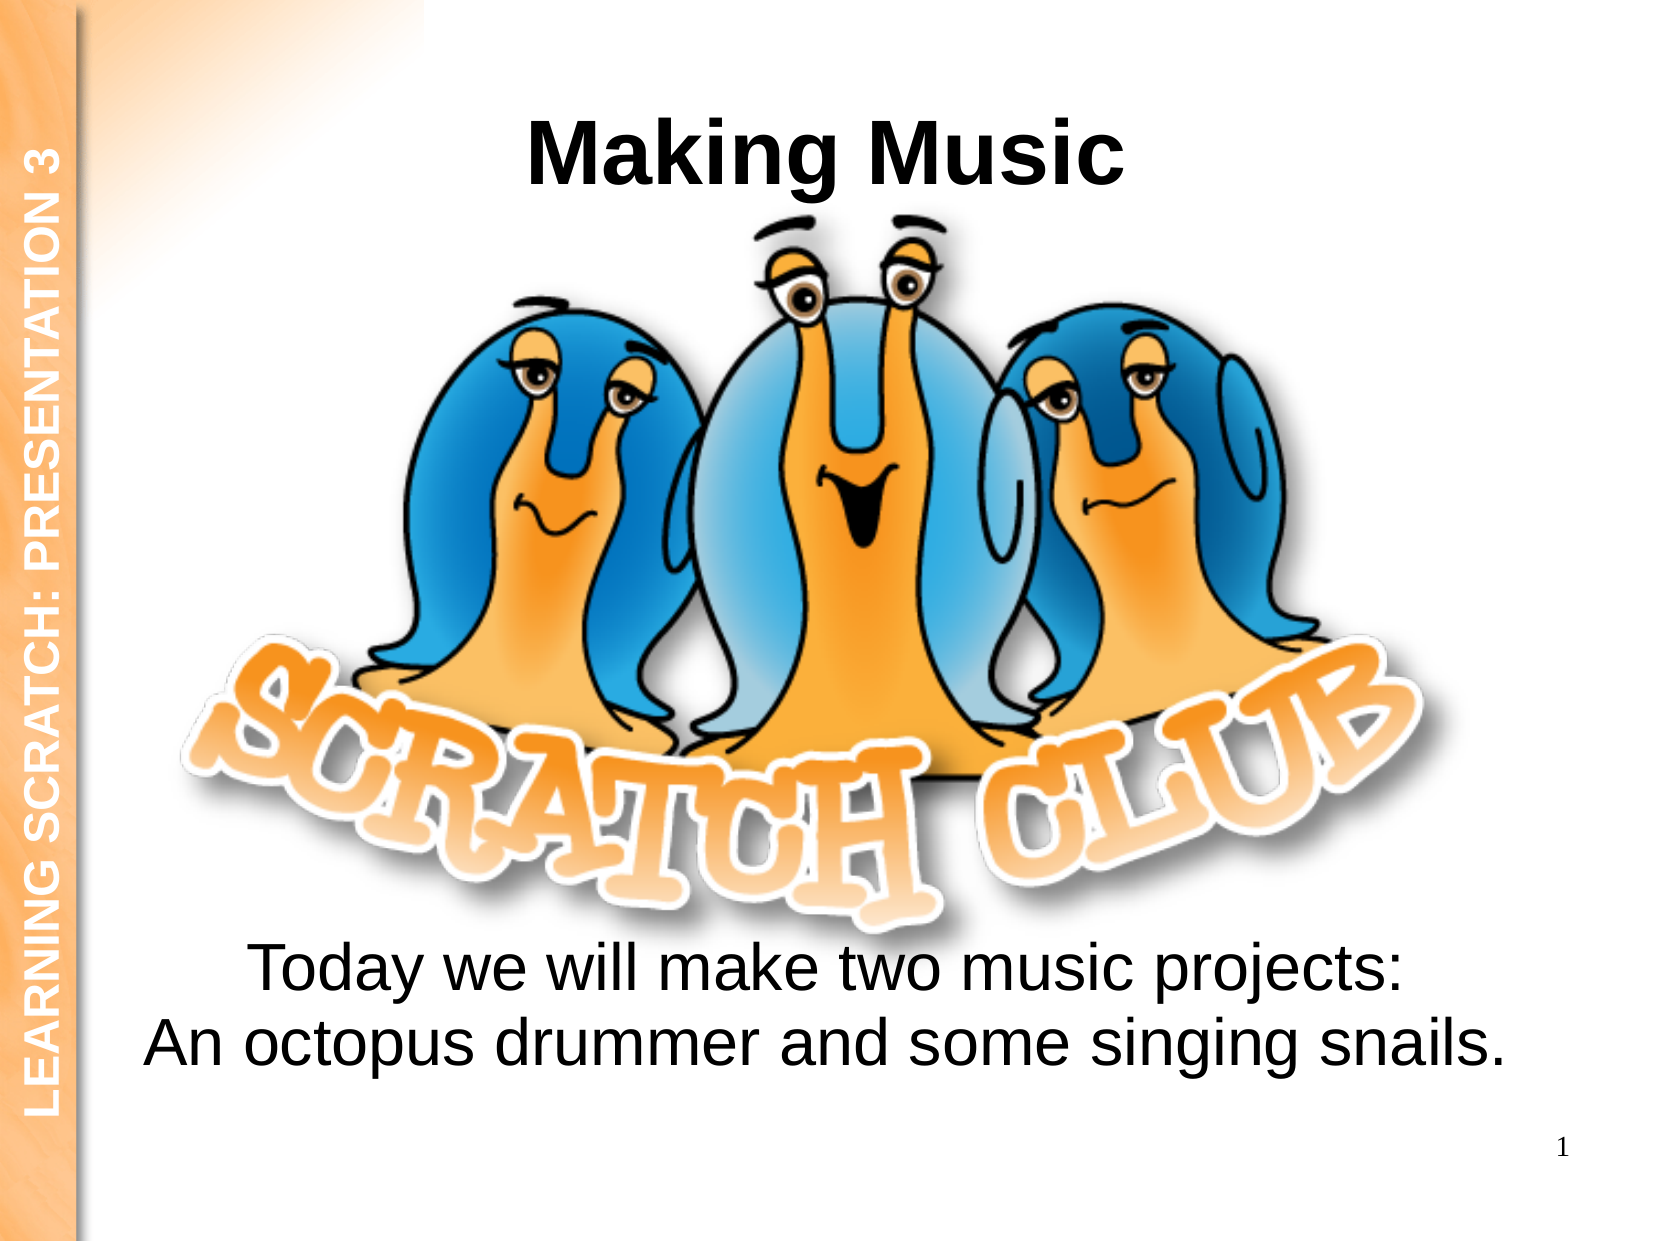

PRESENTATION 1: GETTING STARTED
# Making Music
Today we will make two music projects:
An octopus drummer and some singing snails.
1